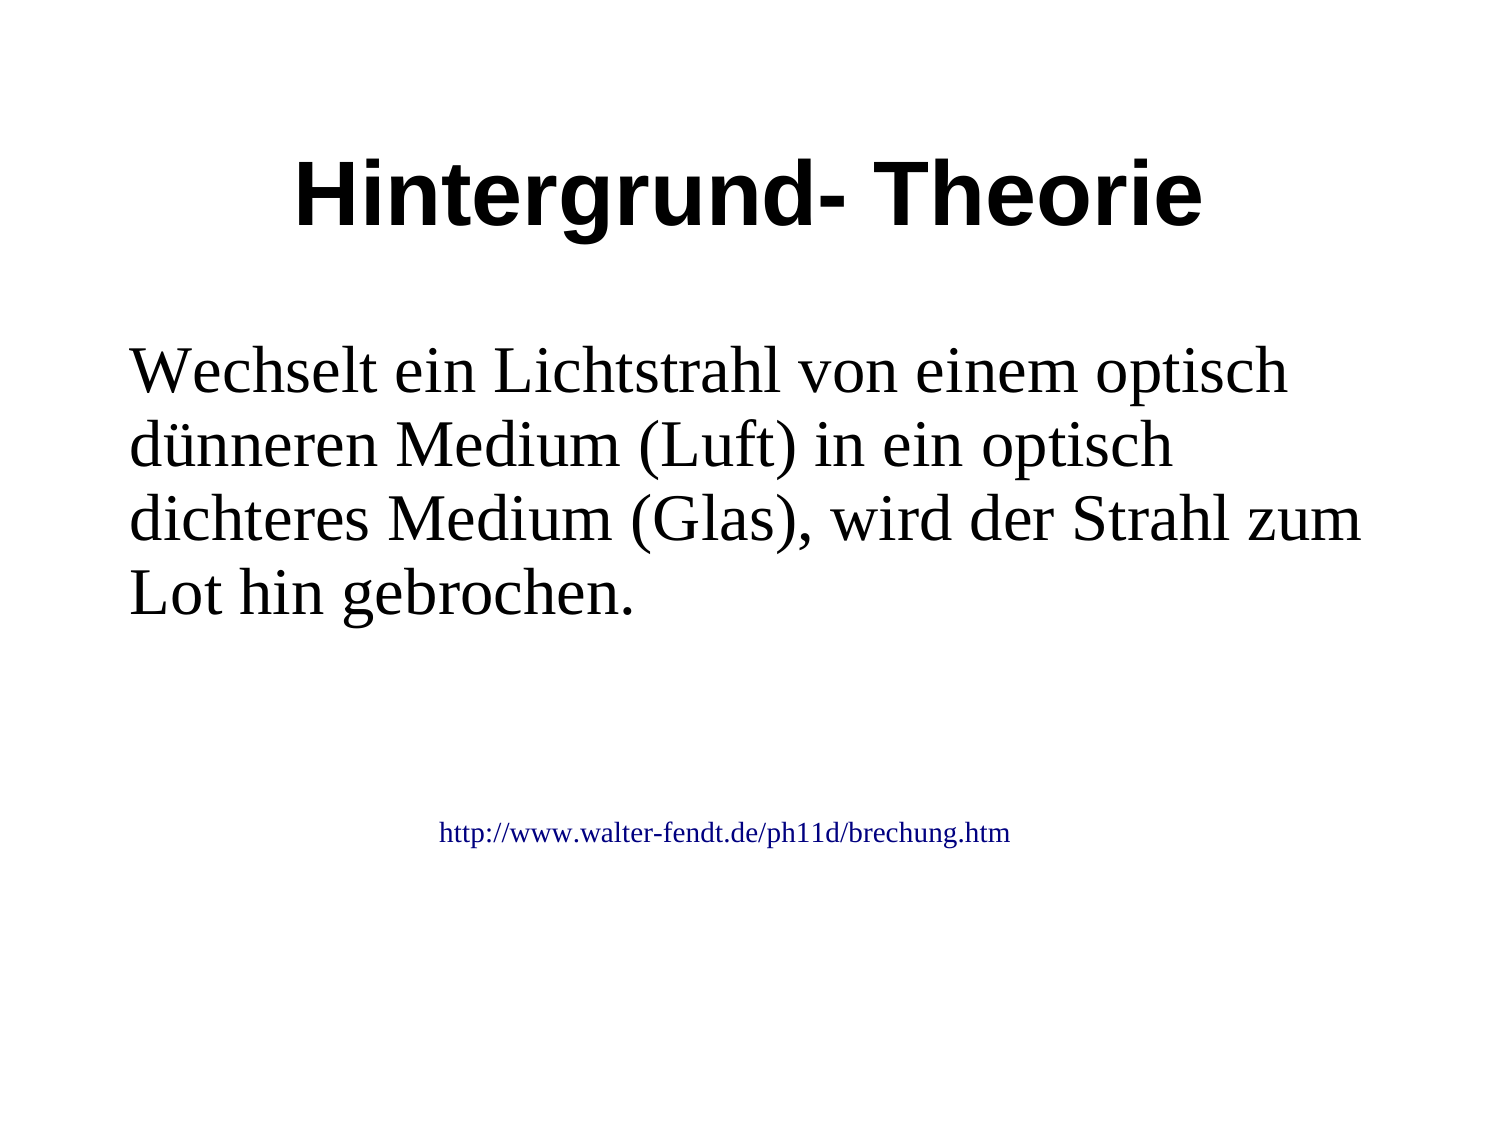

# Hintergrund- Theorie
	Wechselt ein Lichtstrahl von einem optisch dünneren Medium (Luft) in ein optisch dichteres Medium (Glas), wird der Strahl zum Lot hin gebrochen.
 http://www.walter-fendt.de/ph11d/brechung.htm